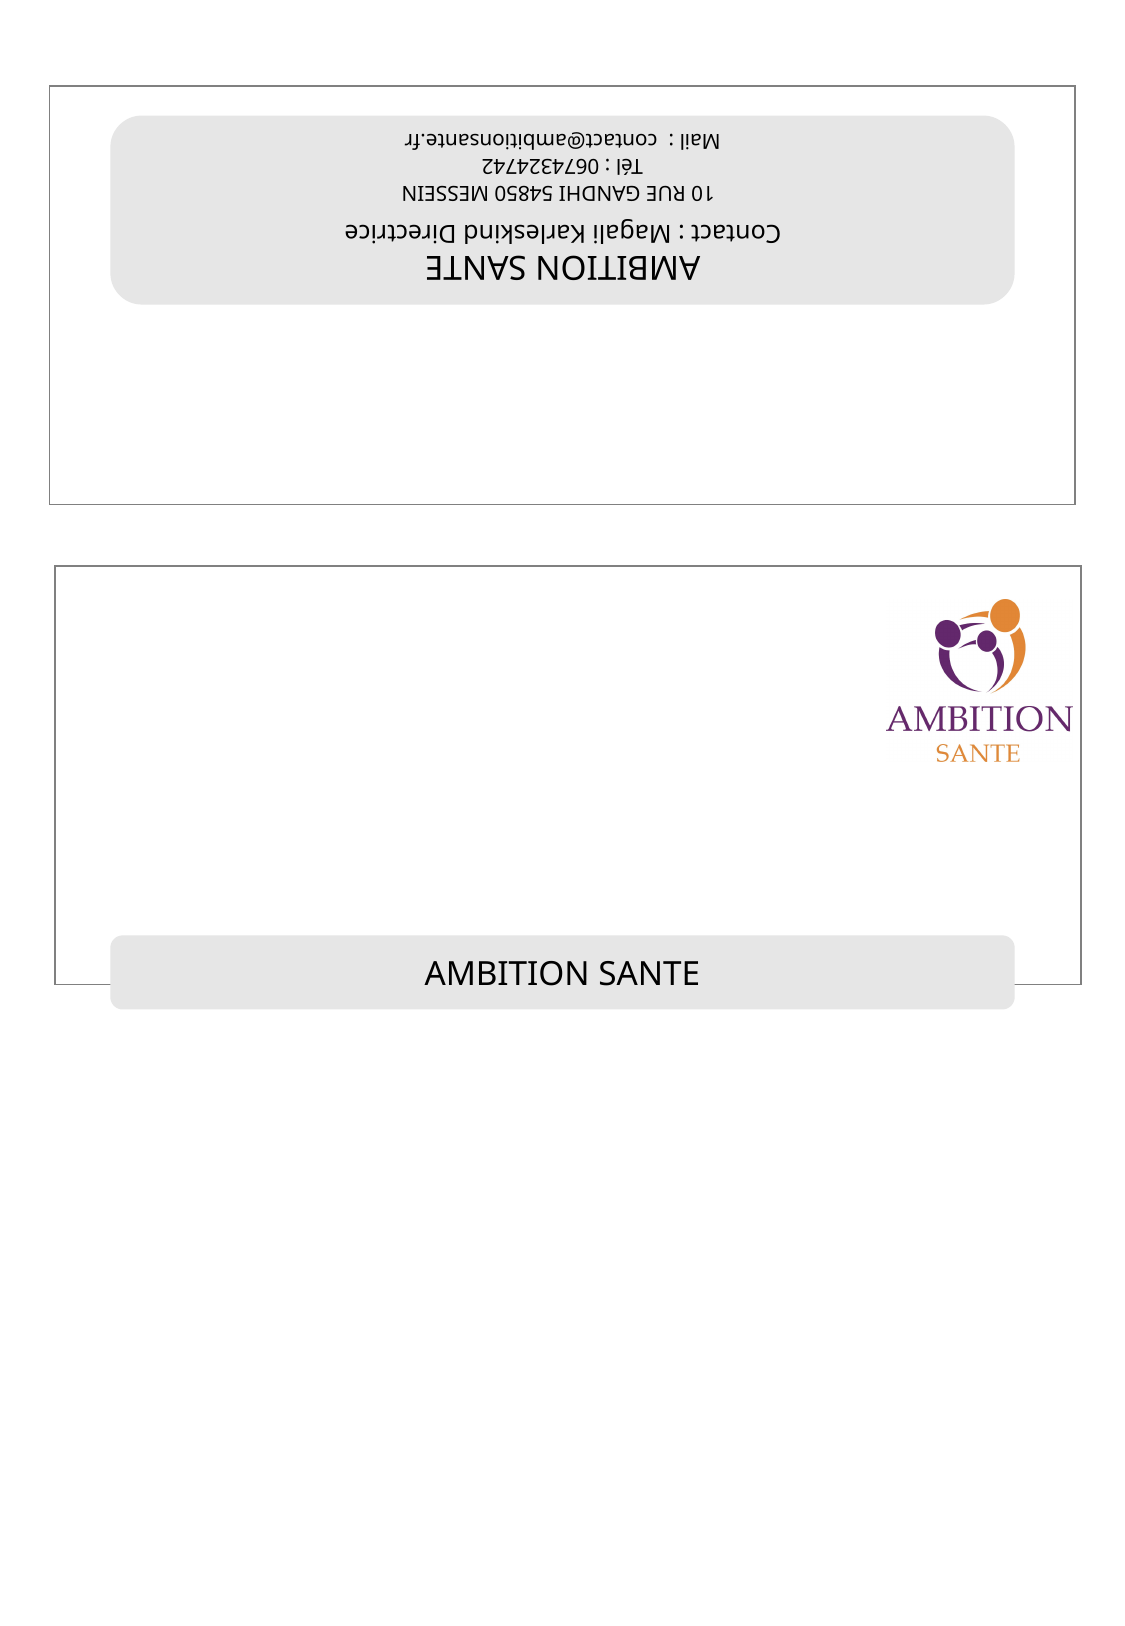

AMBITION SANTE
Contact : Magali Karleskind Directrice
 10 RUE GANDHI 54850 MESSEIN
Tél : 0674324742
Mail : contact@ambitionsante.fr
AMBITION SANTE